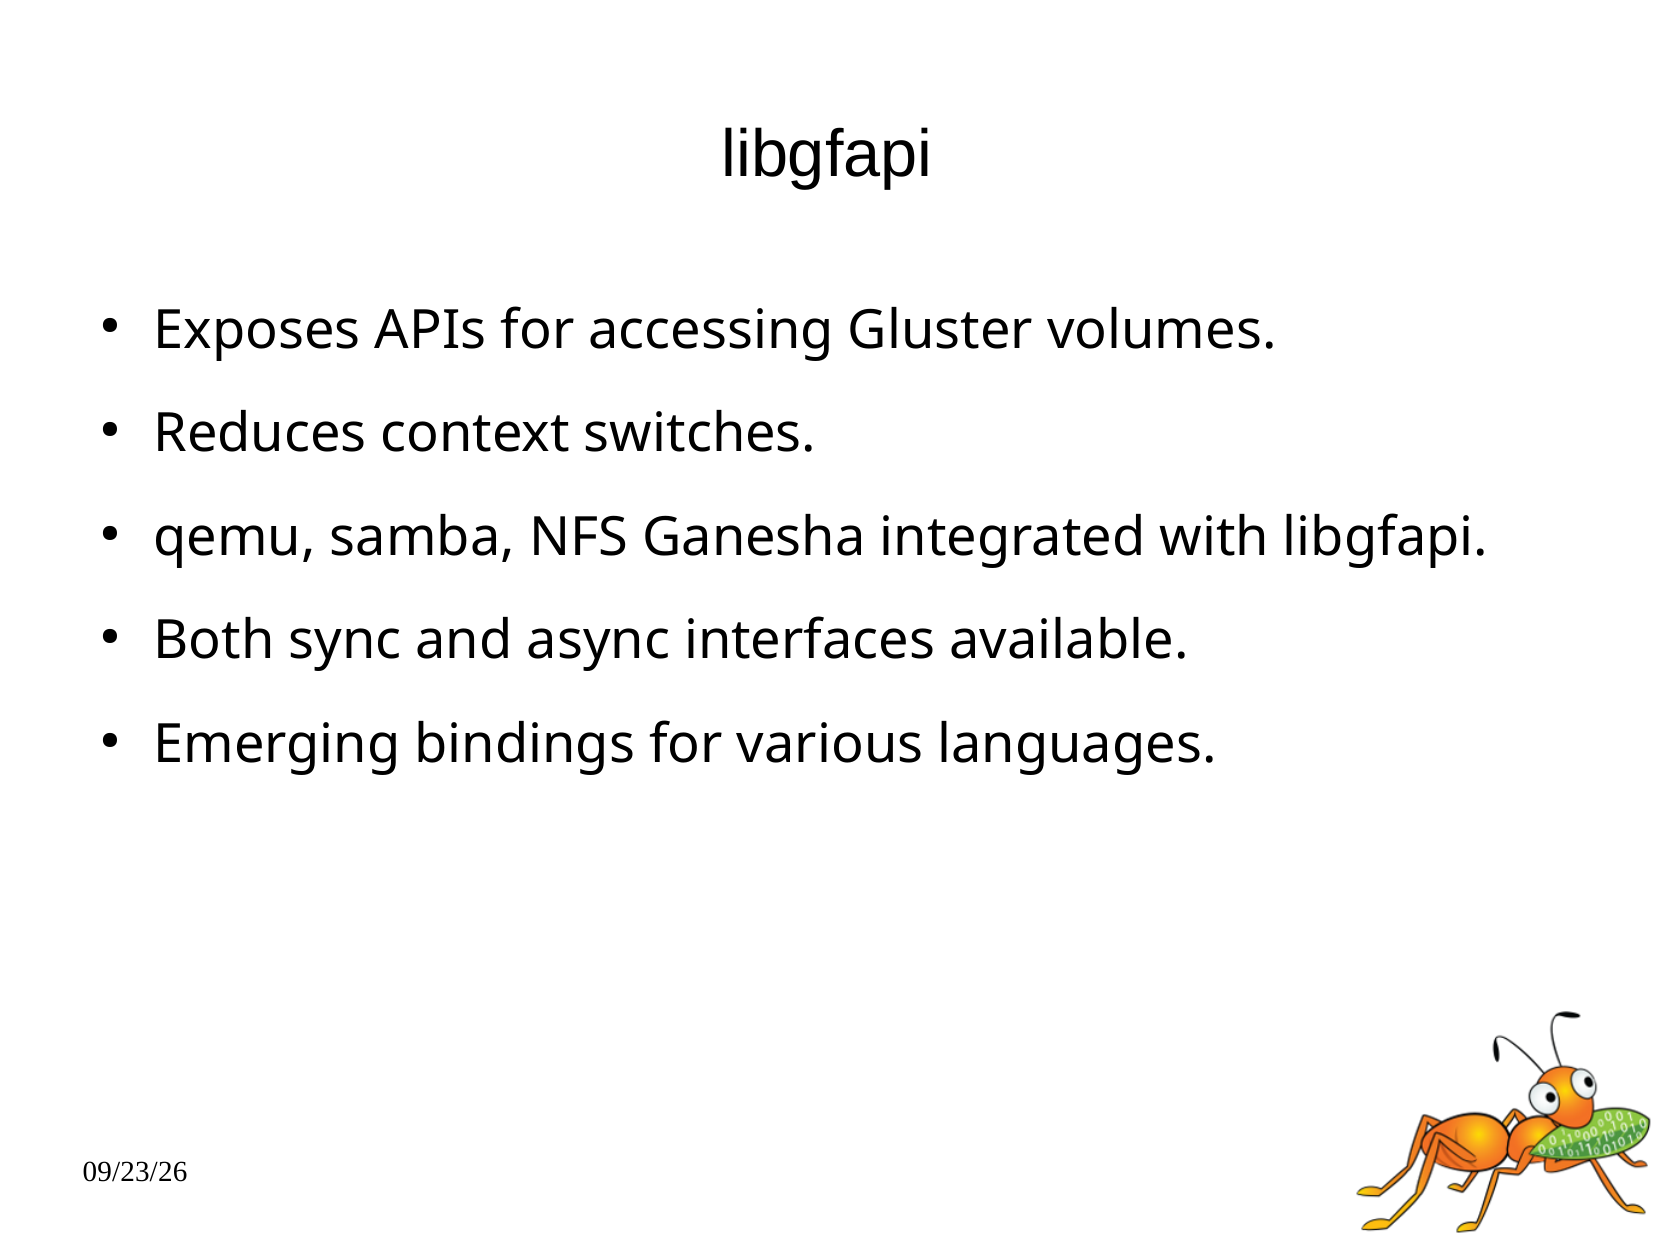

# libgfapi
Exposes APIs for accessing Gluster volumes.
Reduces context switches.
qemu, samba, NFS Ganesha integrated with libgfapi.
Both sync and async interfaces available.
Emerging bindings for various languages.